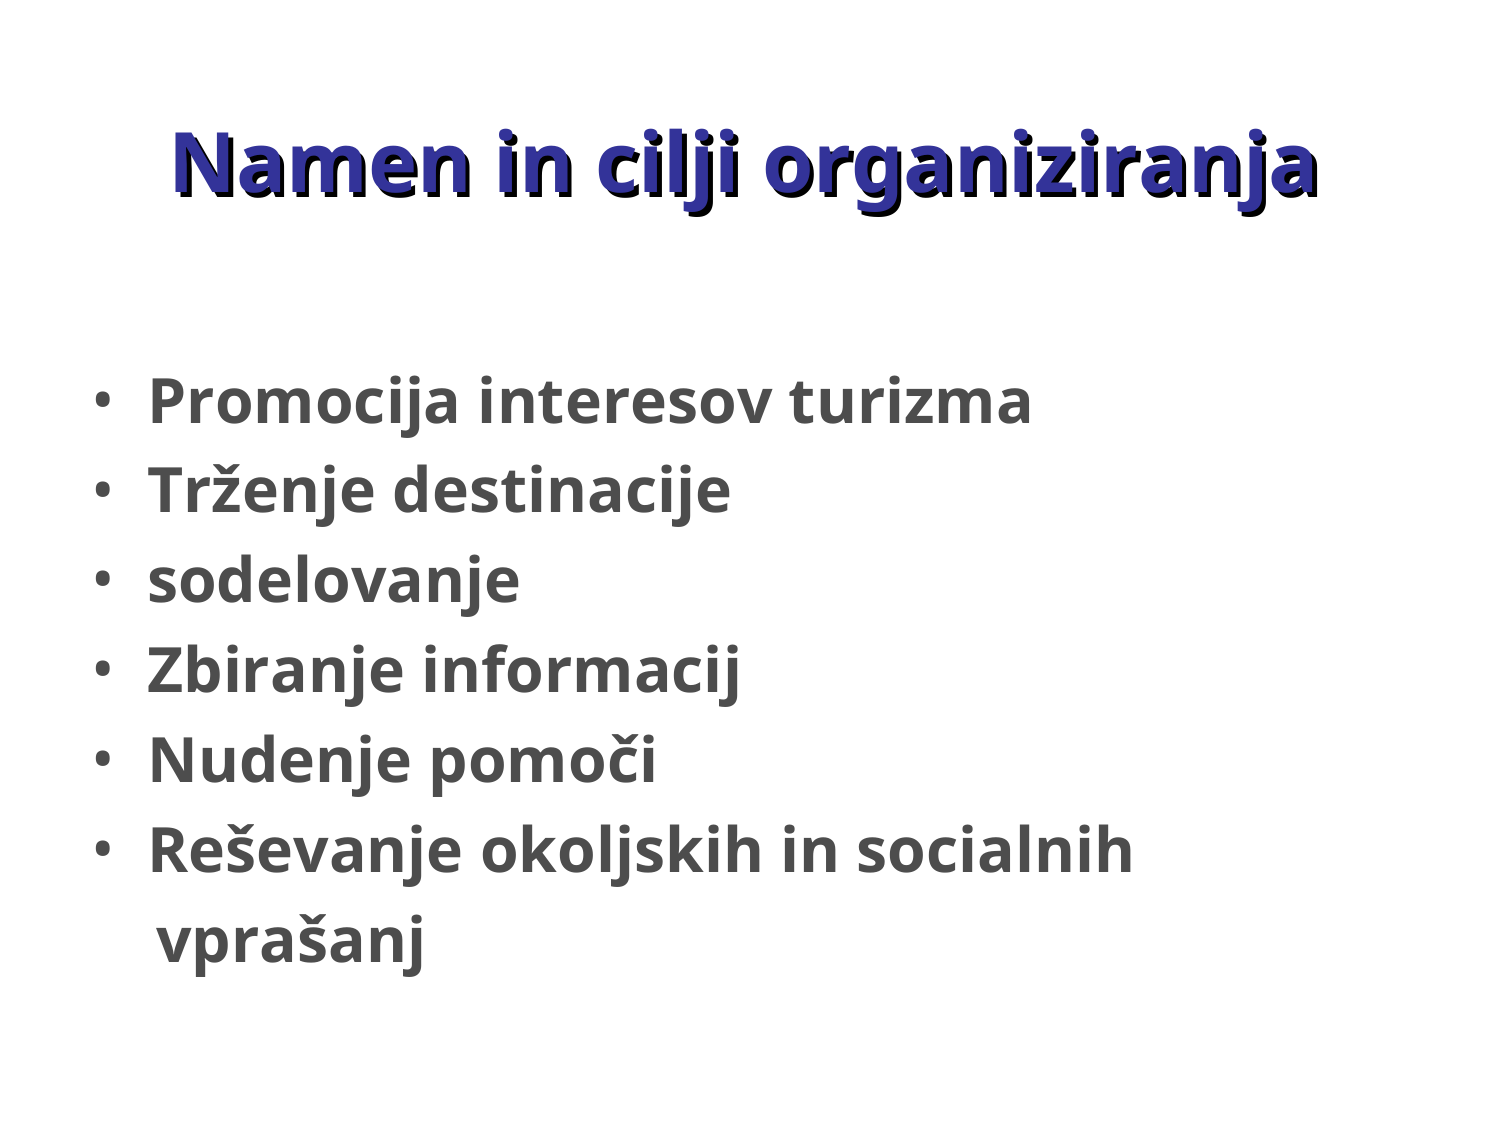

Namen in cilji organiziranja
 Promocija interesov turizma
 Trženje destinacije
 sodelovanje
 Zbiranje informacij
 Nudenje pomoči
 Reševanje okoljskih in socialnih
 vprašanj